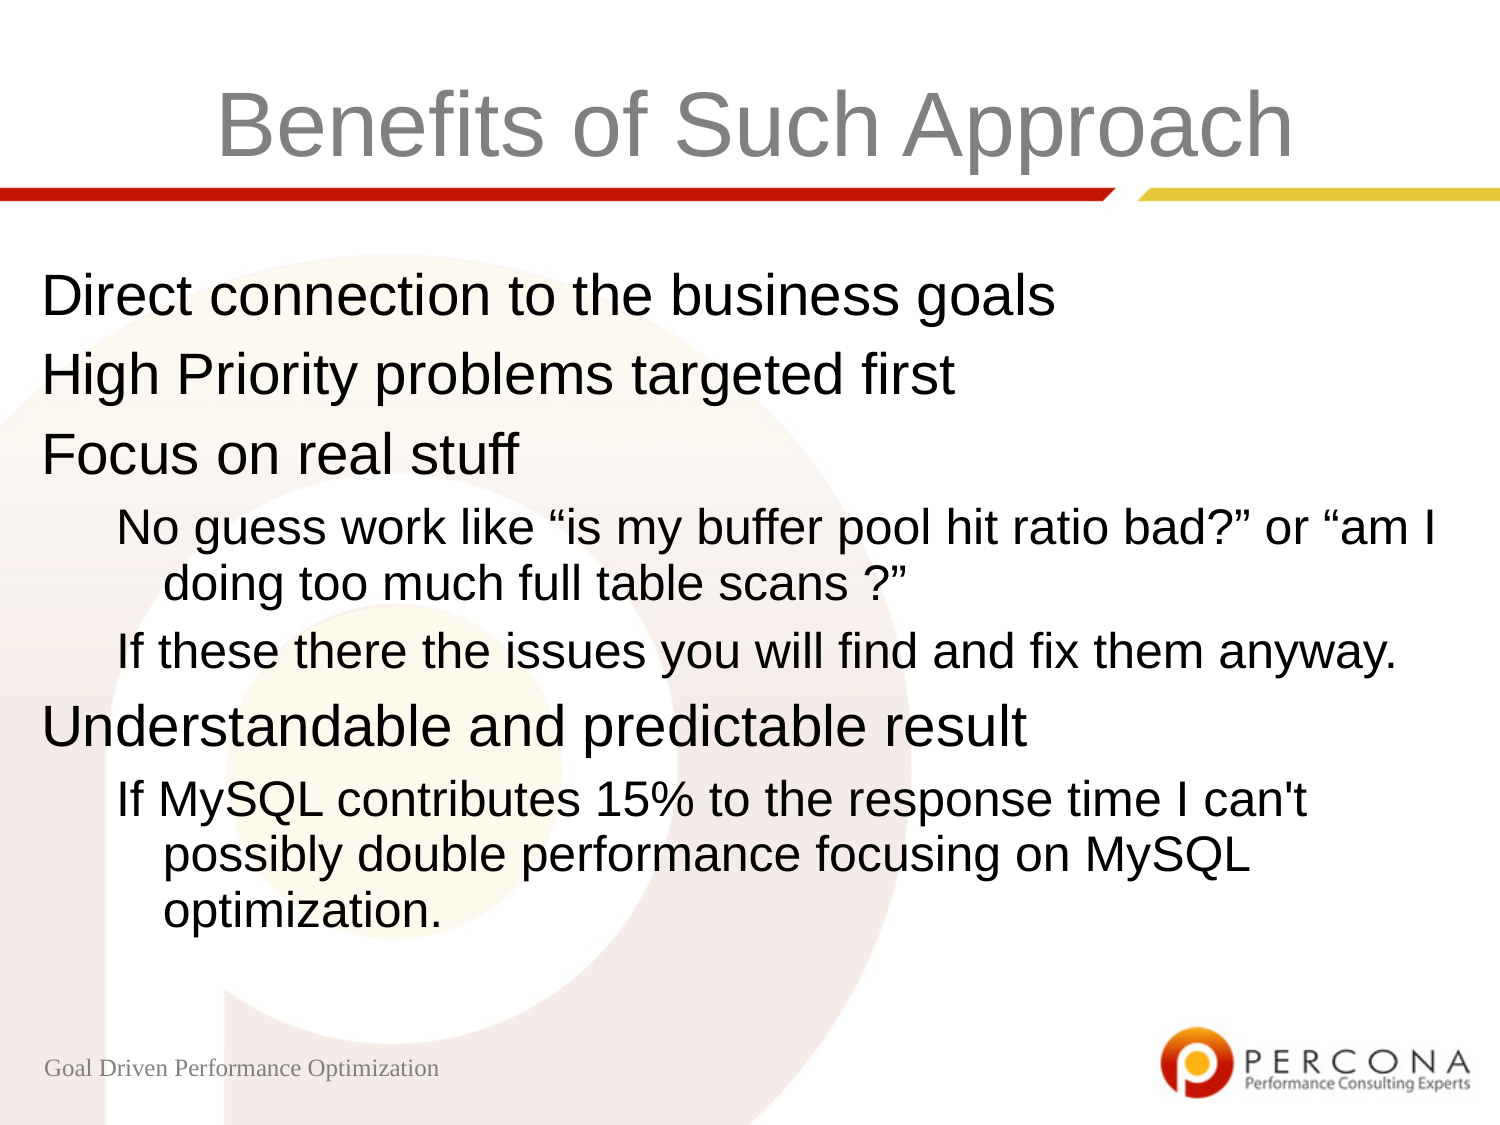

# Benefits of Such Approach
Direct connection to the business goals
High Priority problems targeted first
Focus on real stuff
No guess work like “is my buffer pool hit ratio bad?” or “am I doing too much full table scans ?”
If these there the issues you will find and fix them anyway.
Understandable and predictable result
If MySQL contributes 15% to the response time I can't possibly double performance focusing on MySQL optimization.